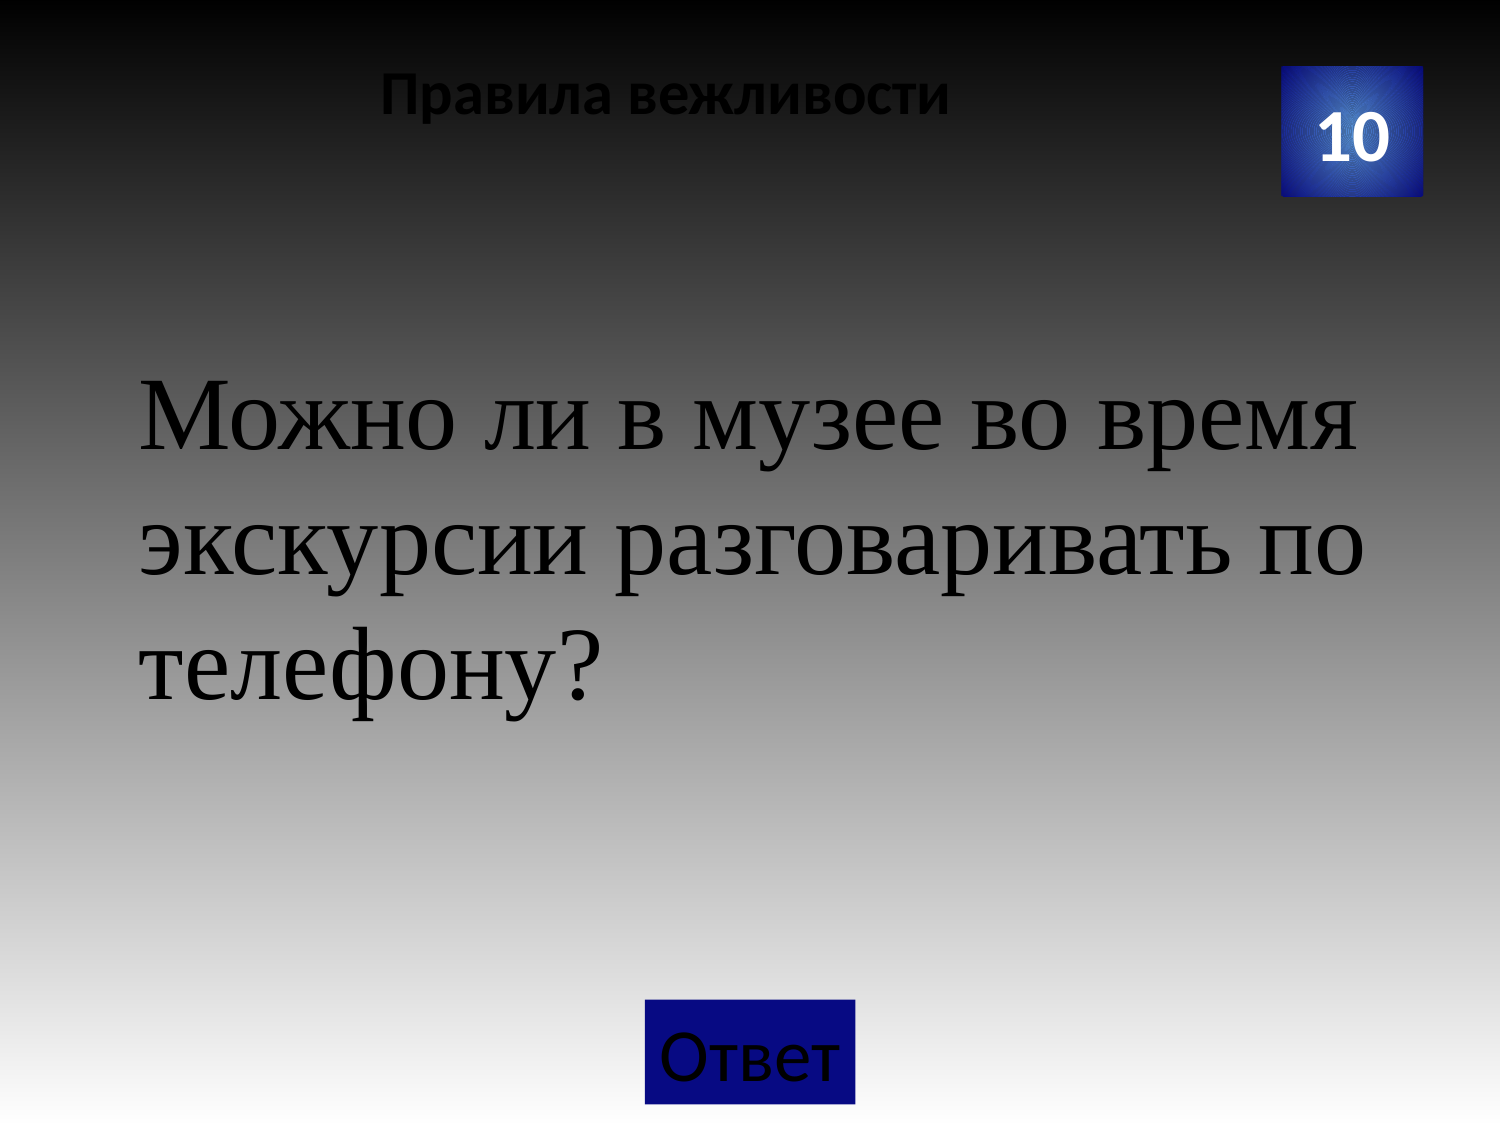

# Правила вежливости
10
Можно ли в музее во время экскурсии разговаривать по телефону?